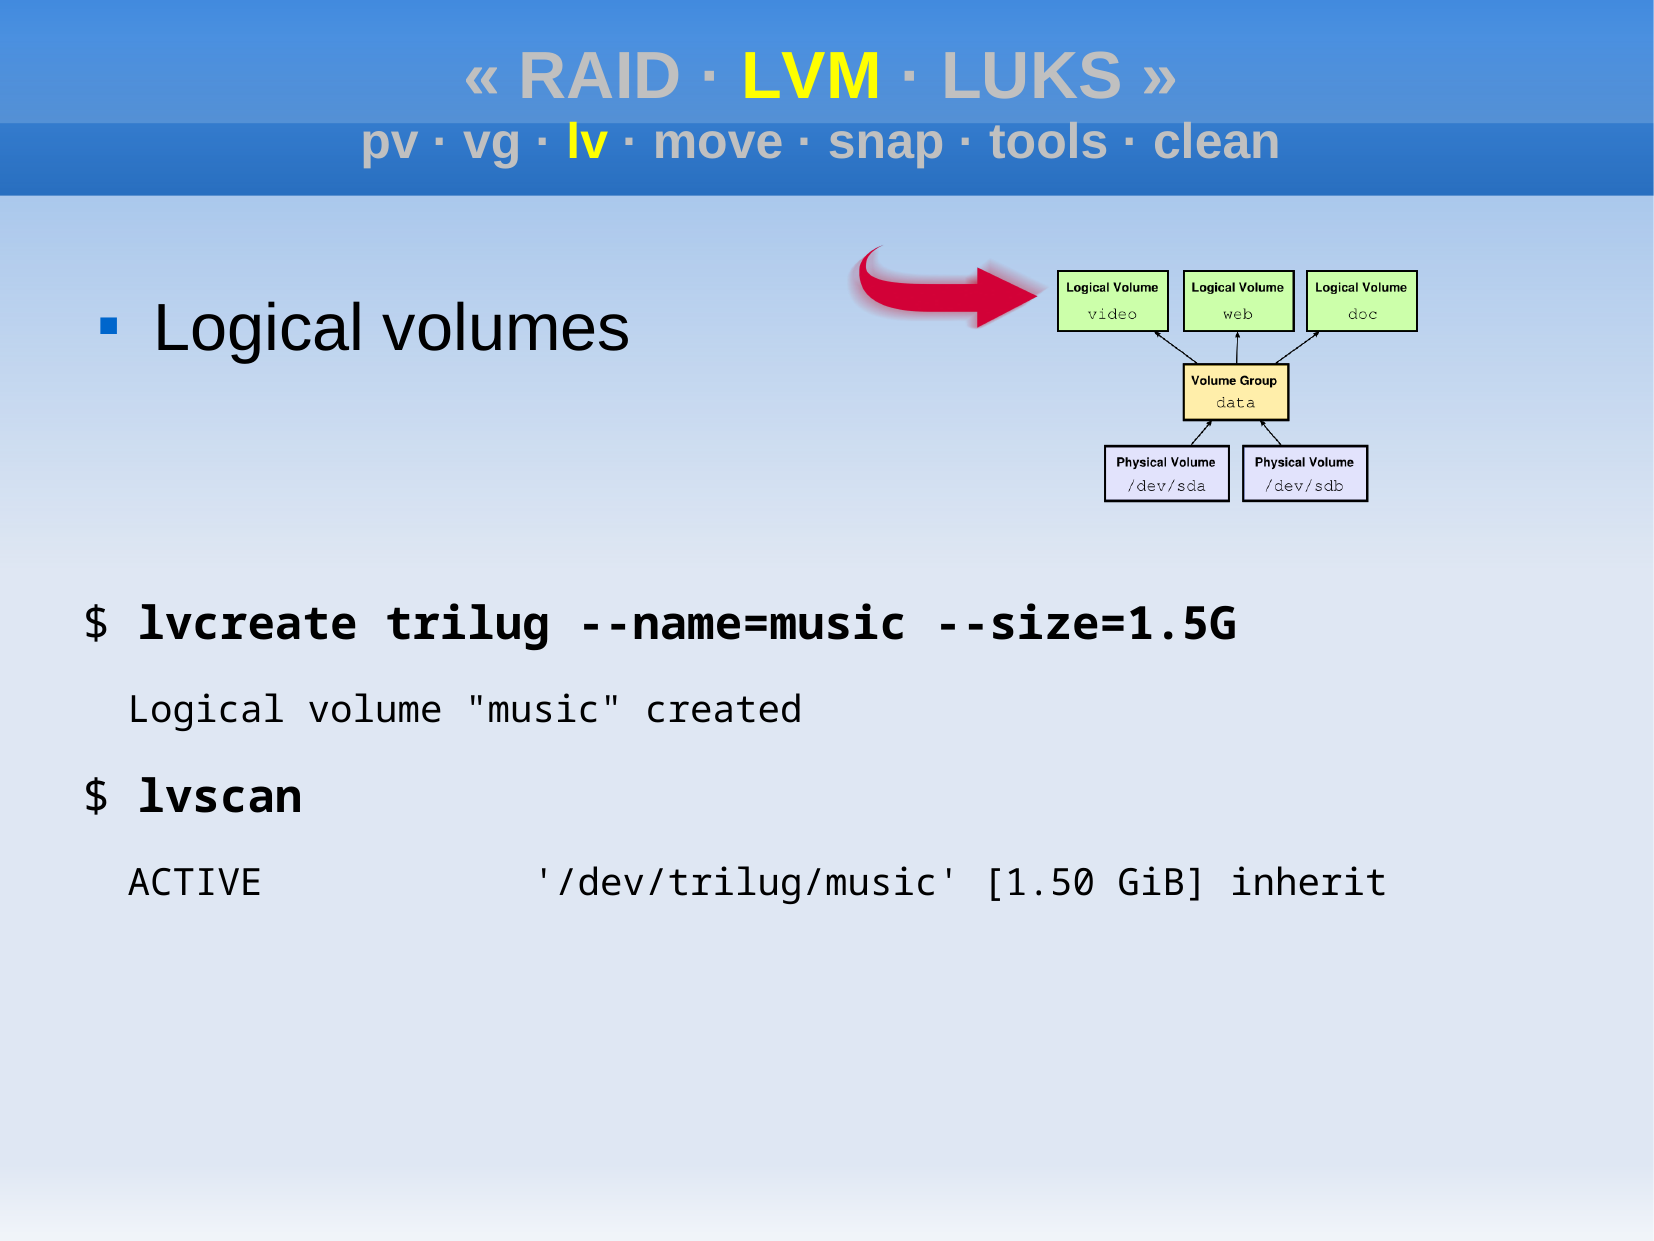

# « RAID · LVM · LUKS » pv · vg · lv · move · snap · tools · clean
Logical volumes
$ lvcreate trilug --name=music --size=1.5G
 Logical volume "music" created
$ lvscan
 ACTIVE '/dev/trilug/music' [1.50 GiB] inherit